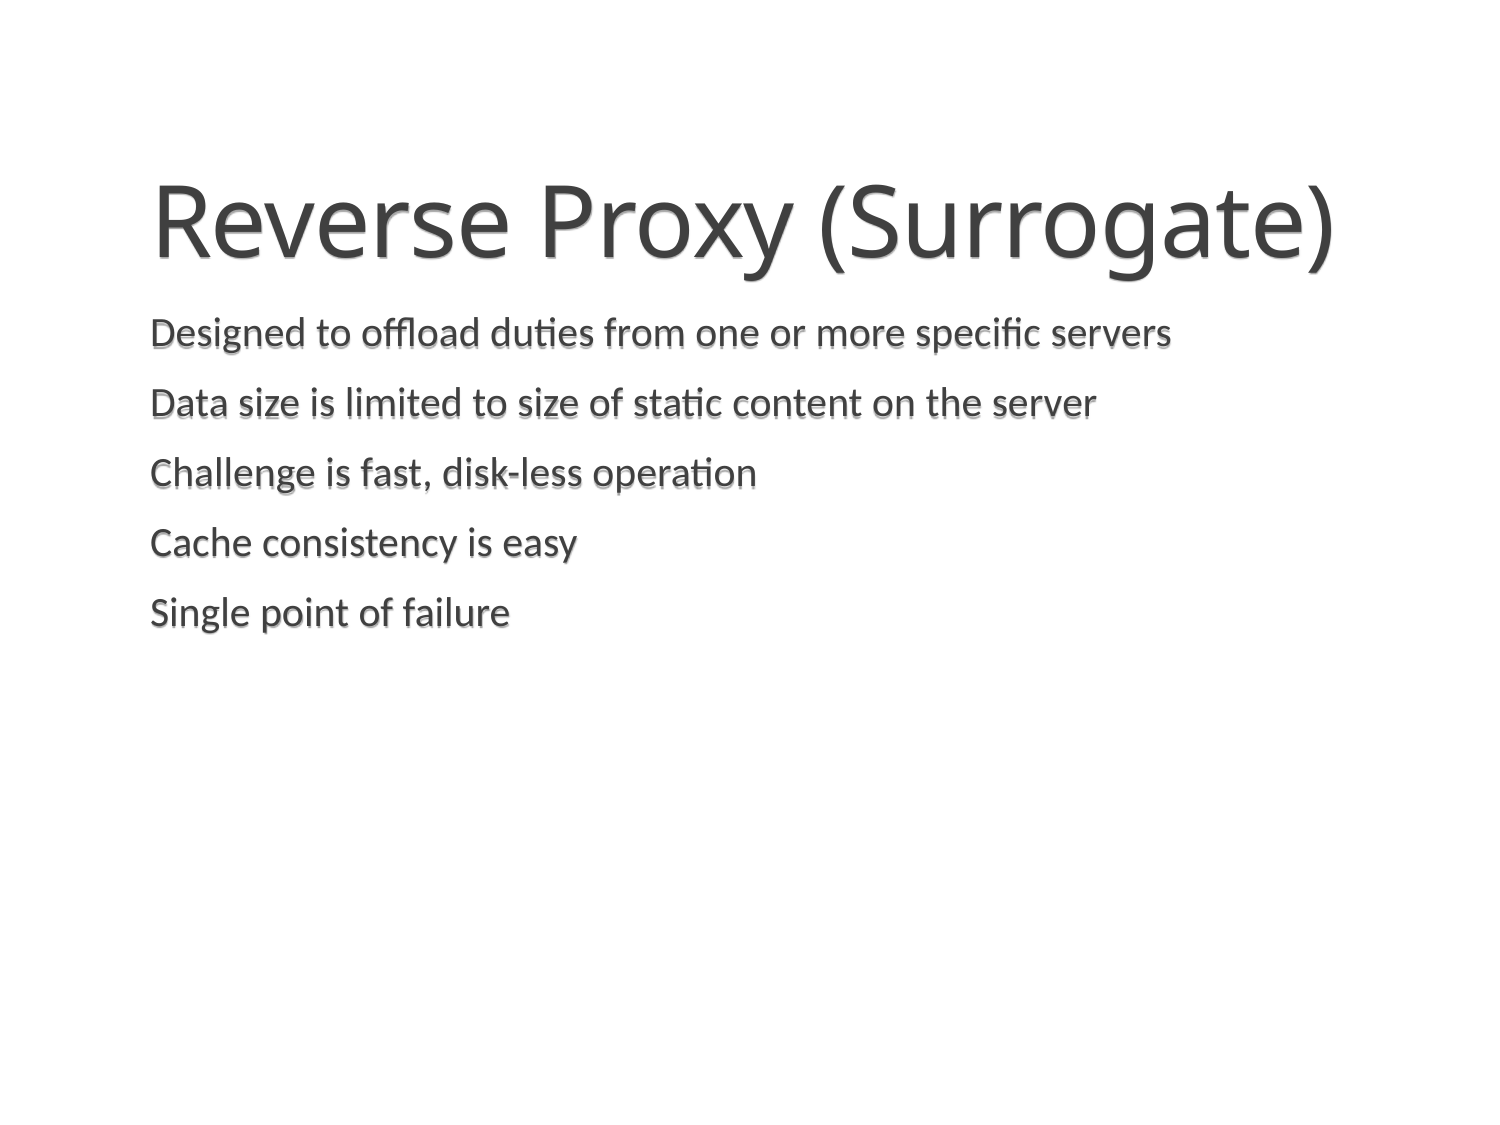

# Reverse Proxy (Surrogate)
Designed to offload duties from one or more specific servers
Data size is limited to size of static content on the server
Challenge is fast, disk-less operation
Cache consistency is easy
Single point of failure
Copyright © Ricci IEONG for UST training 2024
17